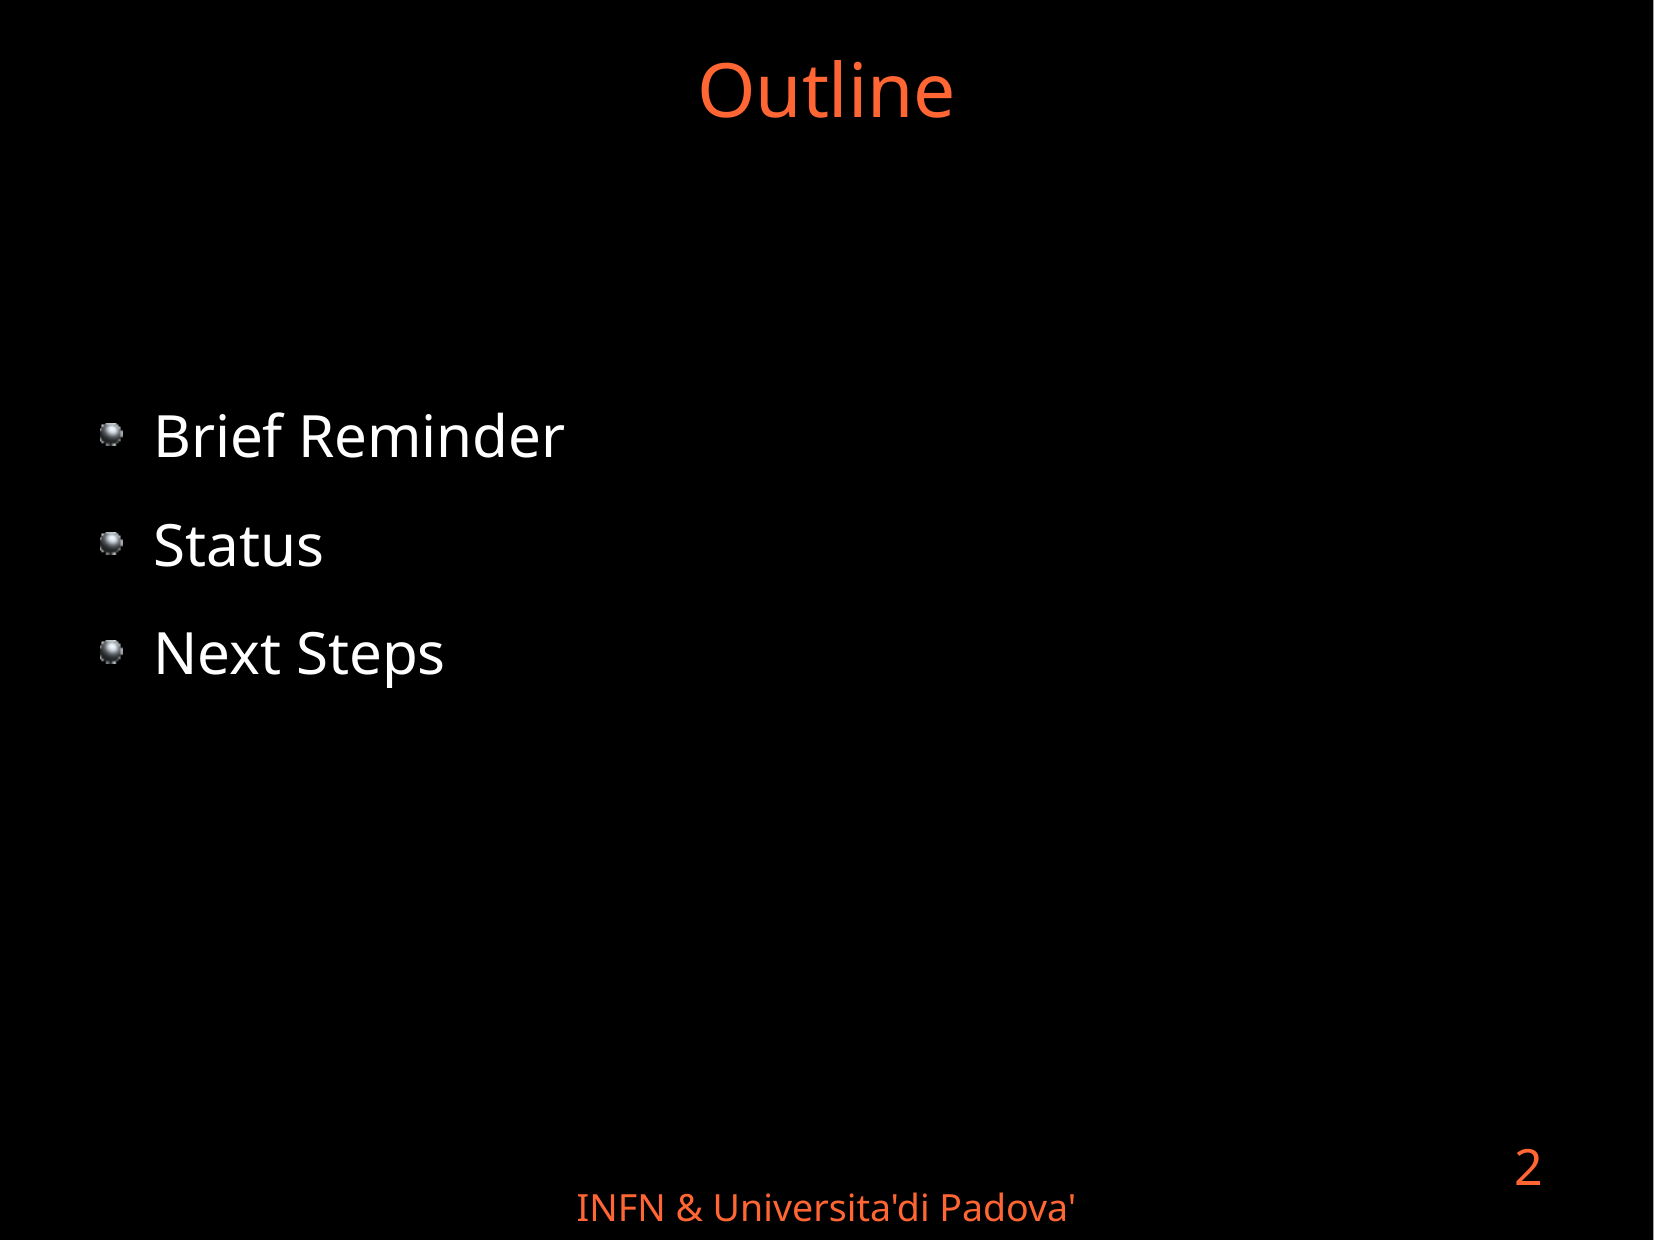

# Outline
Brief Reminder
Status
Next Steps